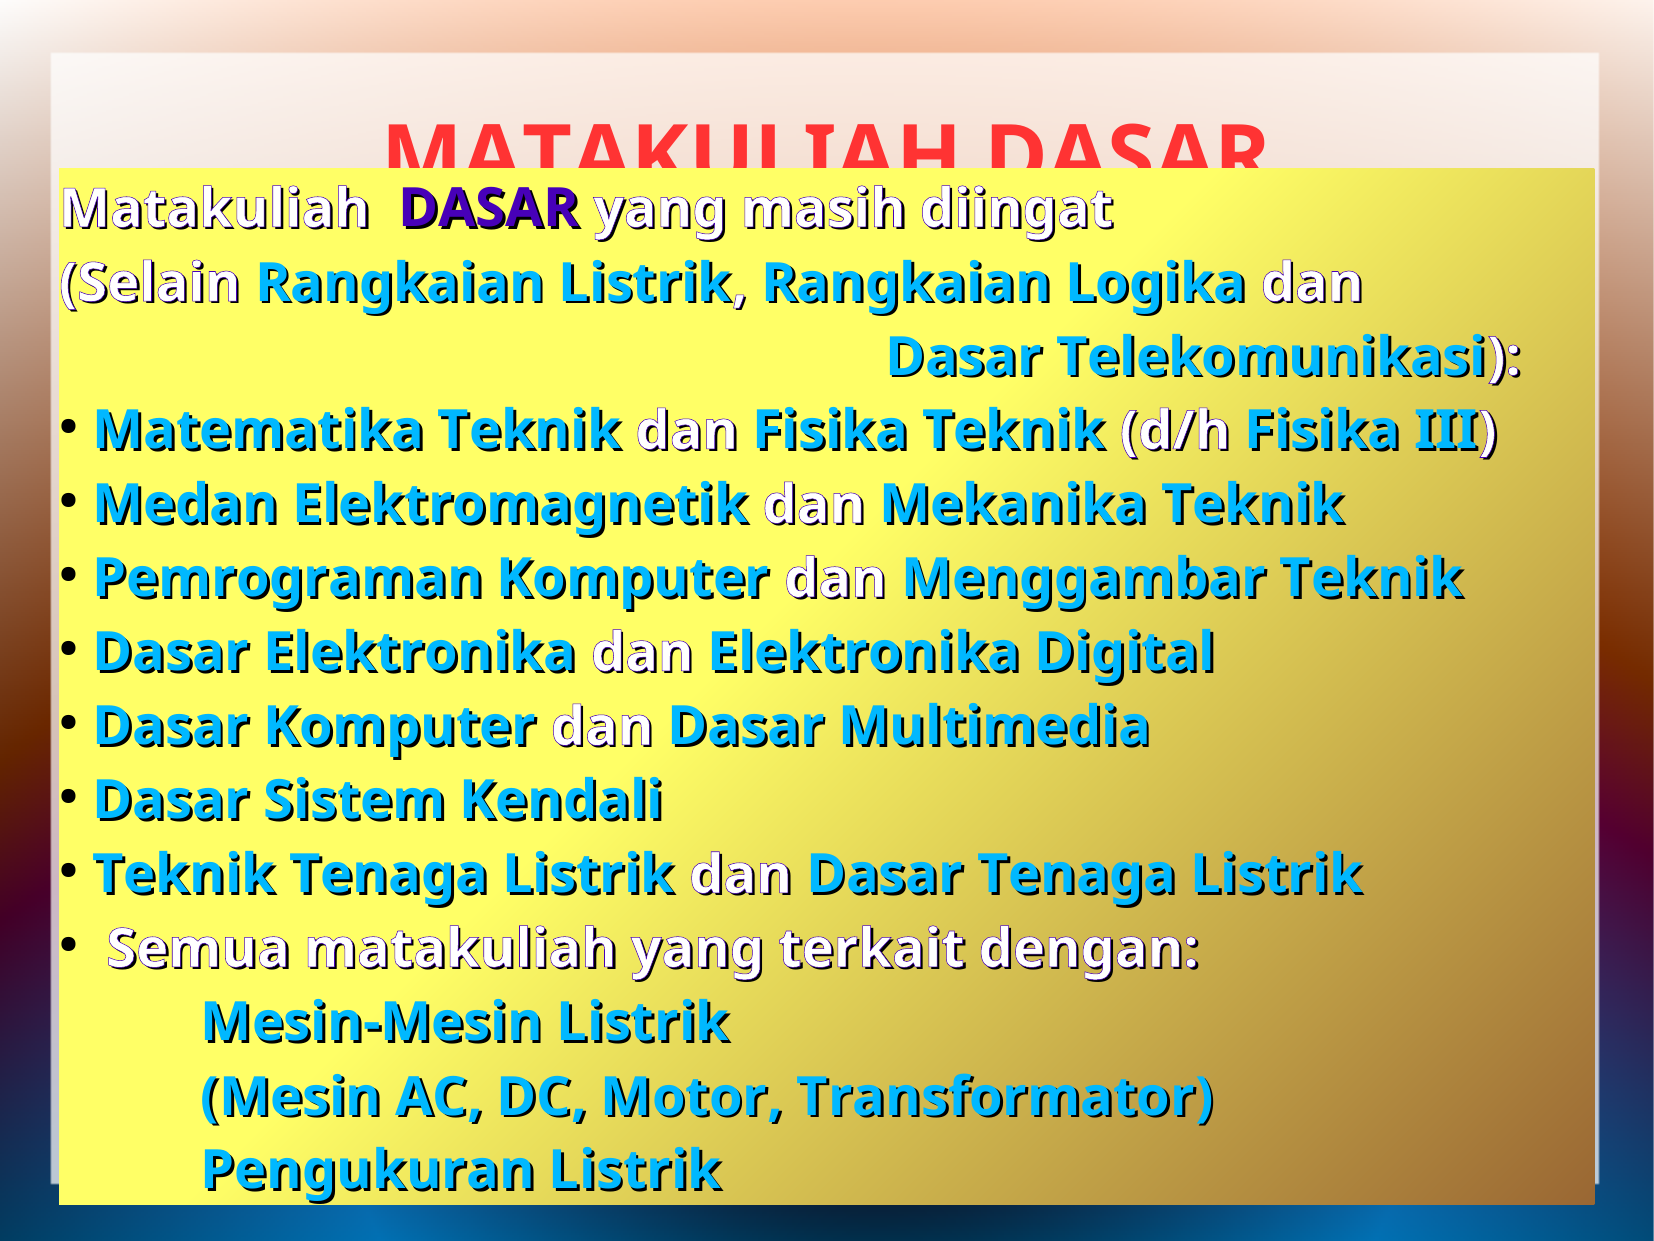

# MATAKULIAH DASAR
Matakuliah DASAR yang masih diingat
(Selain Rangkaian Listrik, Rangkaian Logika dan
 Dasar Telekomunikasi):
 Matematika Teknik dan Fisika Teknik (d/h Fisika III)
 Medan Elektromagnetik dan Mekanika Teknik
 Pemrograman Komputer dan Menggambar Teknik
 Dasar Elektronika dan Elektronika Digital
 Dasar Komputer dan Dasar Multimedia
 Dasar Sistem Kendali
 Teknik Tenaga Listrik dan Dasar Tenaga Listrik
 Semua matakuliah yang terkait dengan:
Mesin-Mesin Listrik
(Mesin AC, DC, Motor, Transformator)
Pengukuran Listrik